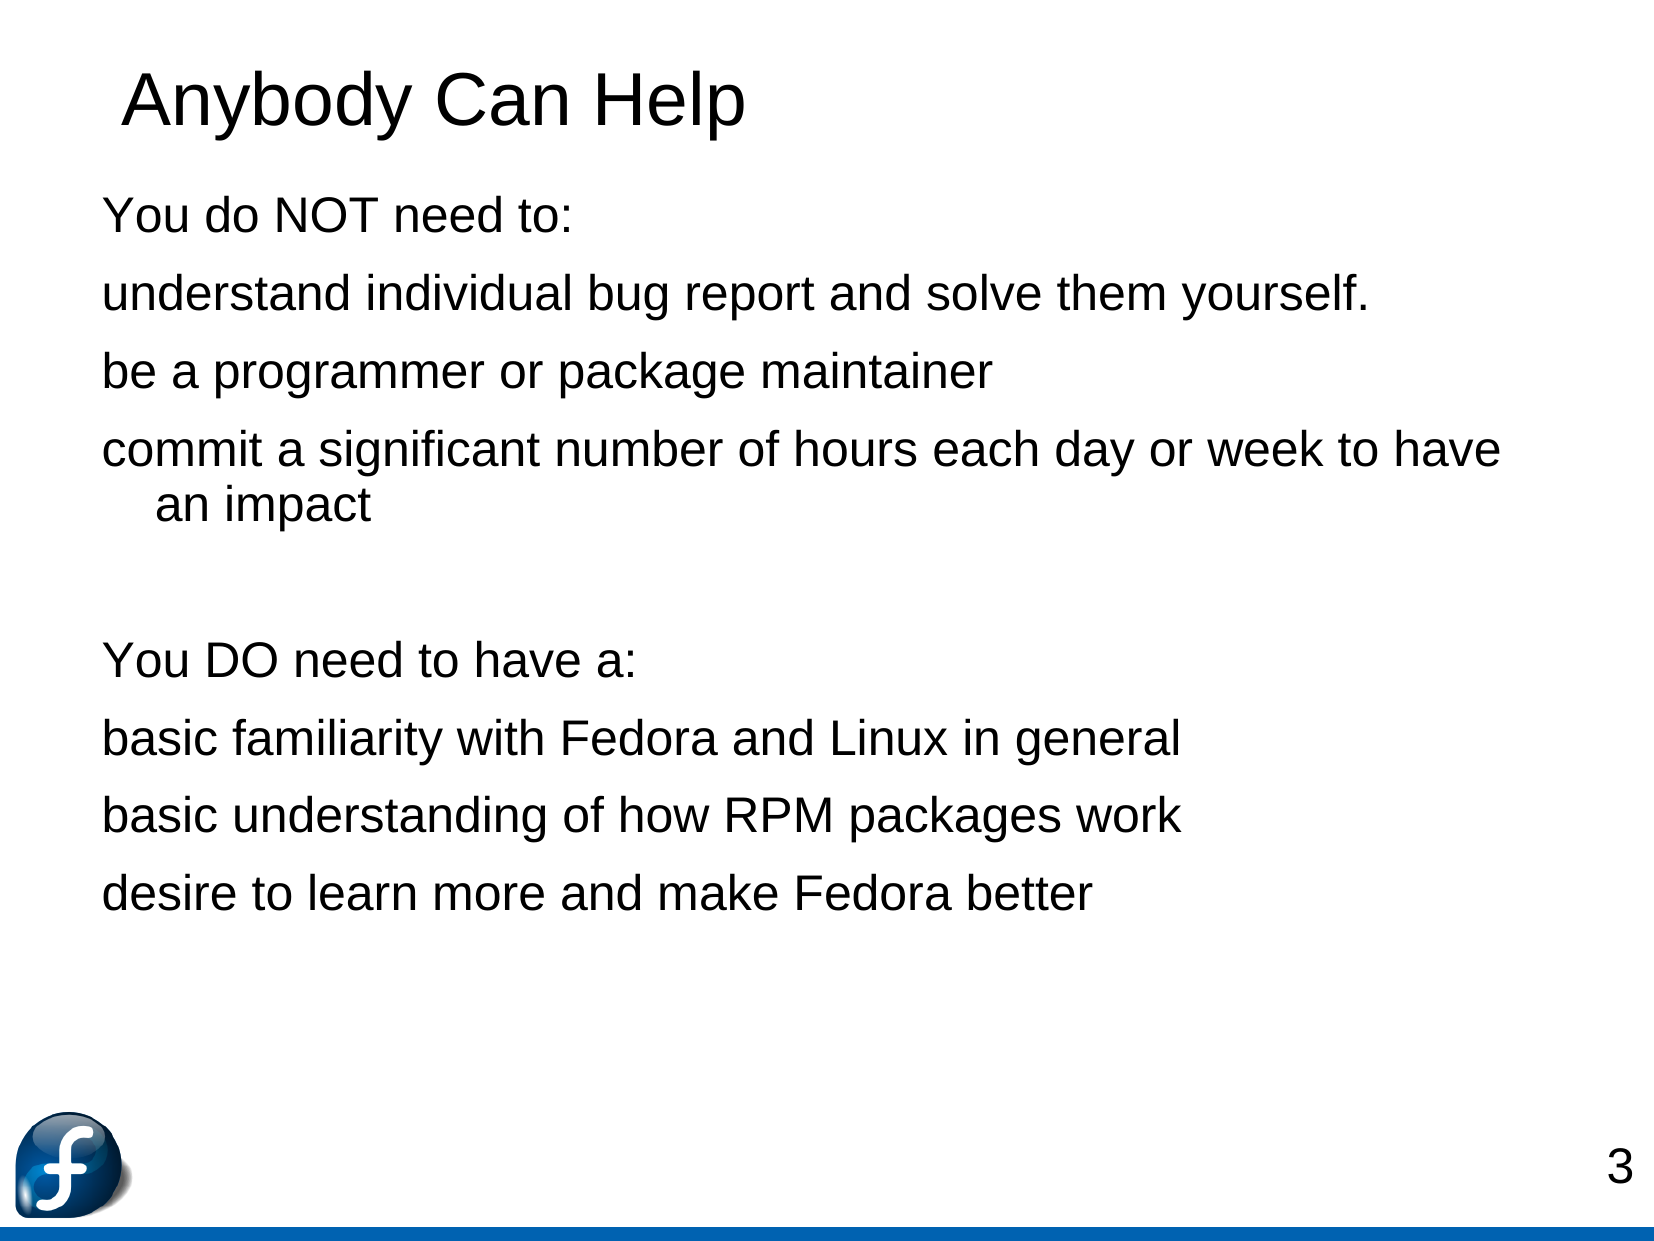

# Anybody Can Help
You do NOT need to:
understand individual bug report and solve them yourself.
be a programmer or package maintainer
commit a significant number of hours each day or week to have an impact
You DO need to have a:
basic familiarity with Fedora and Linux in general
basic understanding of how RPM packages work
desire to learn more and make Fedora better